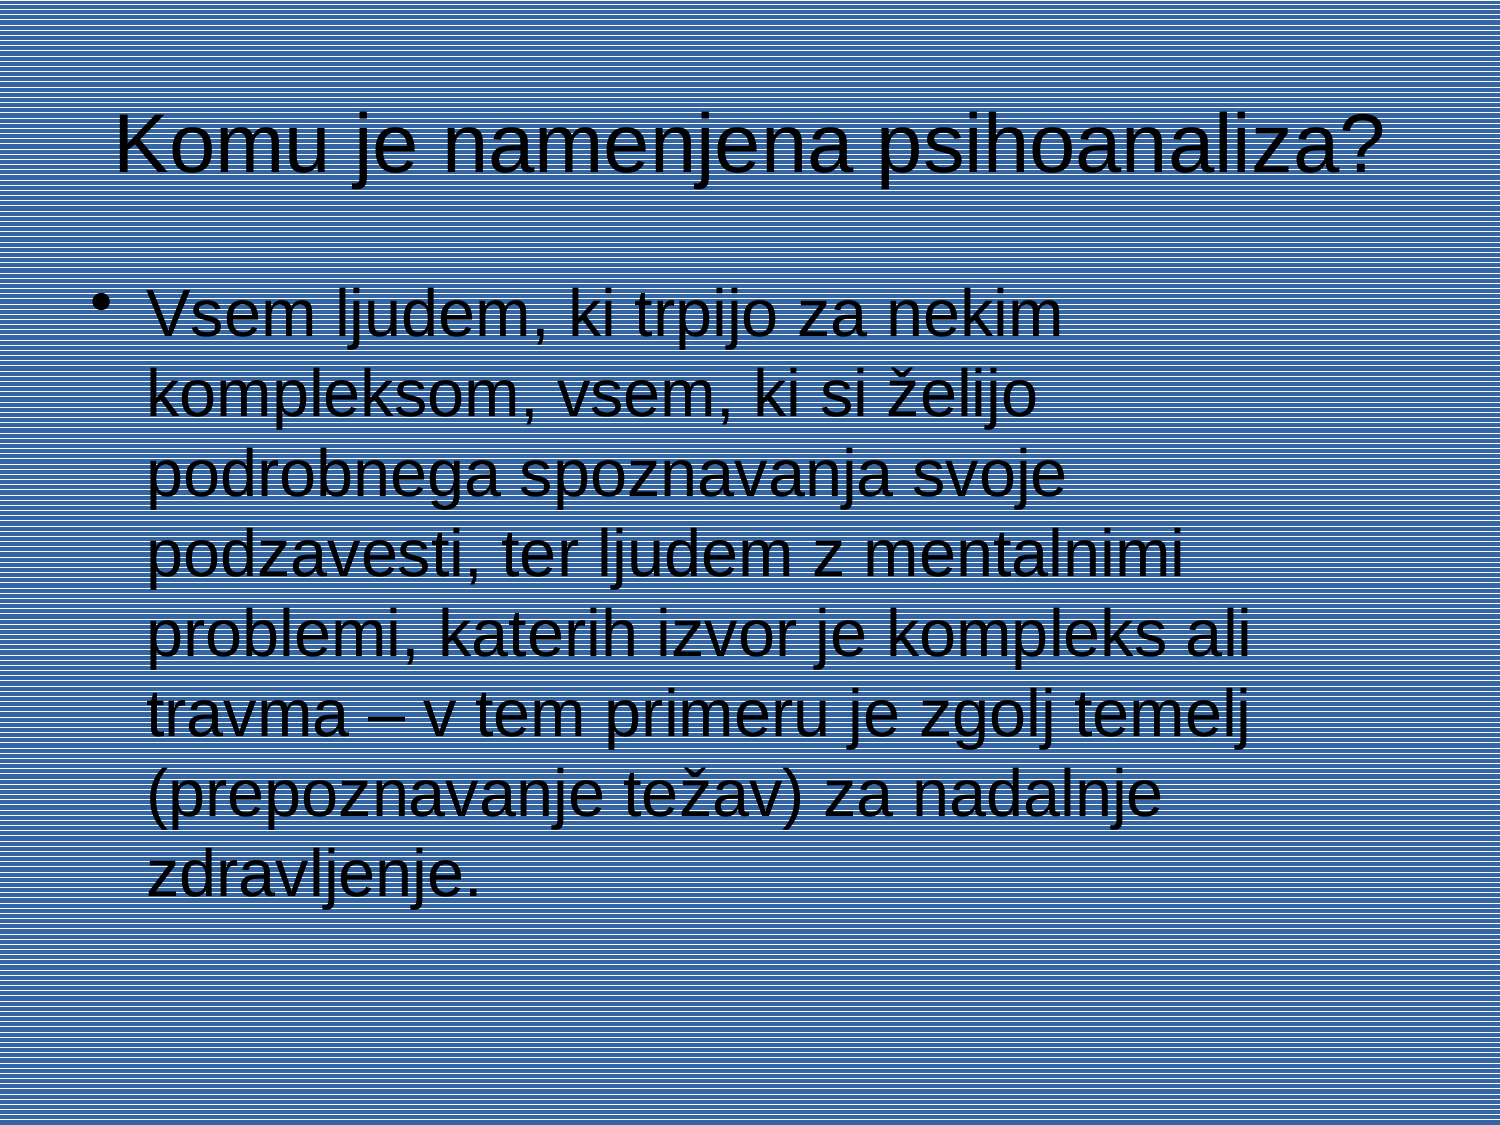

# Komu je namenjena psihoanaliza?
Vsem ljudem, ki trpijo za nekim kompleksom, vsem, ki si želijo podrobnega spoznavanja svoje podzavesti, ter ljudem z mentalnimi problemi, katerih izvor je kompleks ali travma – v tem primeru je zgolj temelj (prepoznavanje težav) za nadalnje zdravljenje.